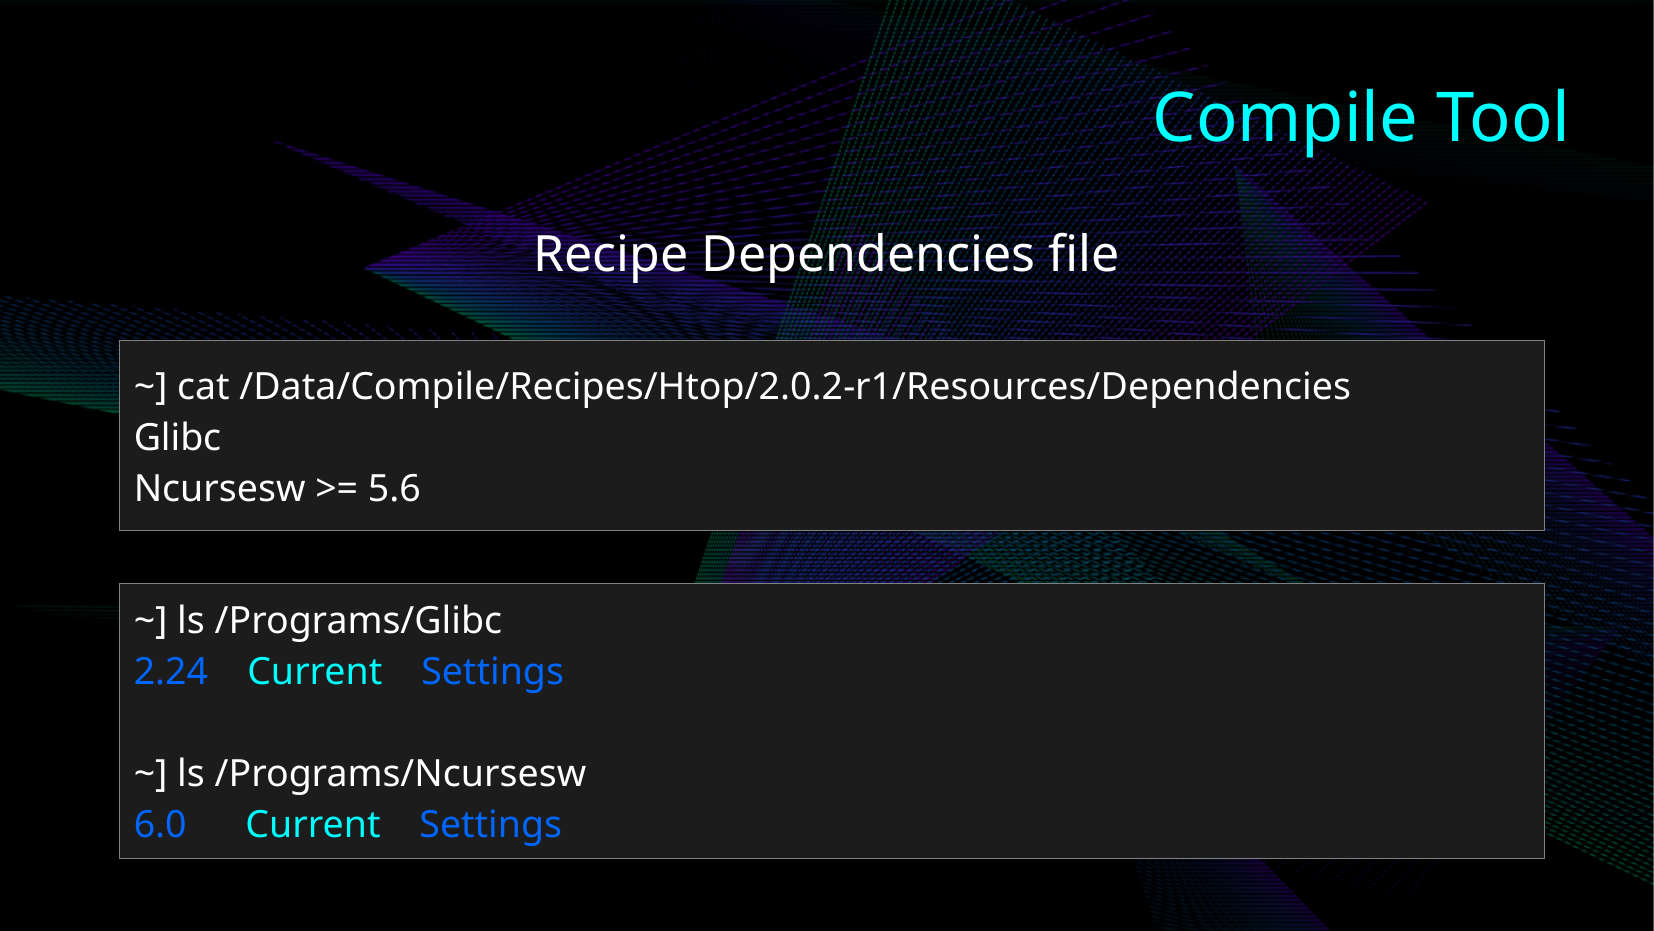

# Compile Tool
Recipe Dependencies file
~] cat /Data/Compile/Recipes/Htop/2.0.2-r1/Resources/Dependencies
Glibc
Ncursesw >= 5.6
~] ls /Programs/Glibc
2.24 Current Settings
~] ls /Programs/Ncursesw
6.0 Current Settings